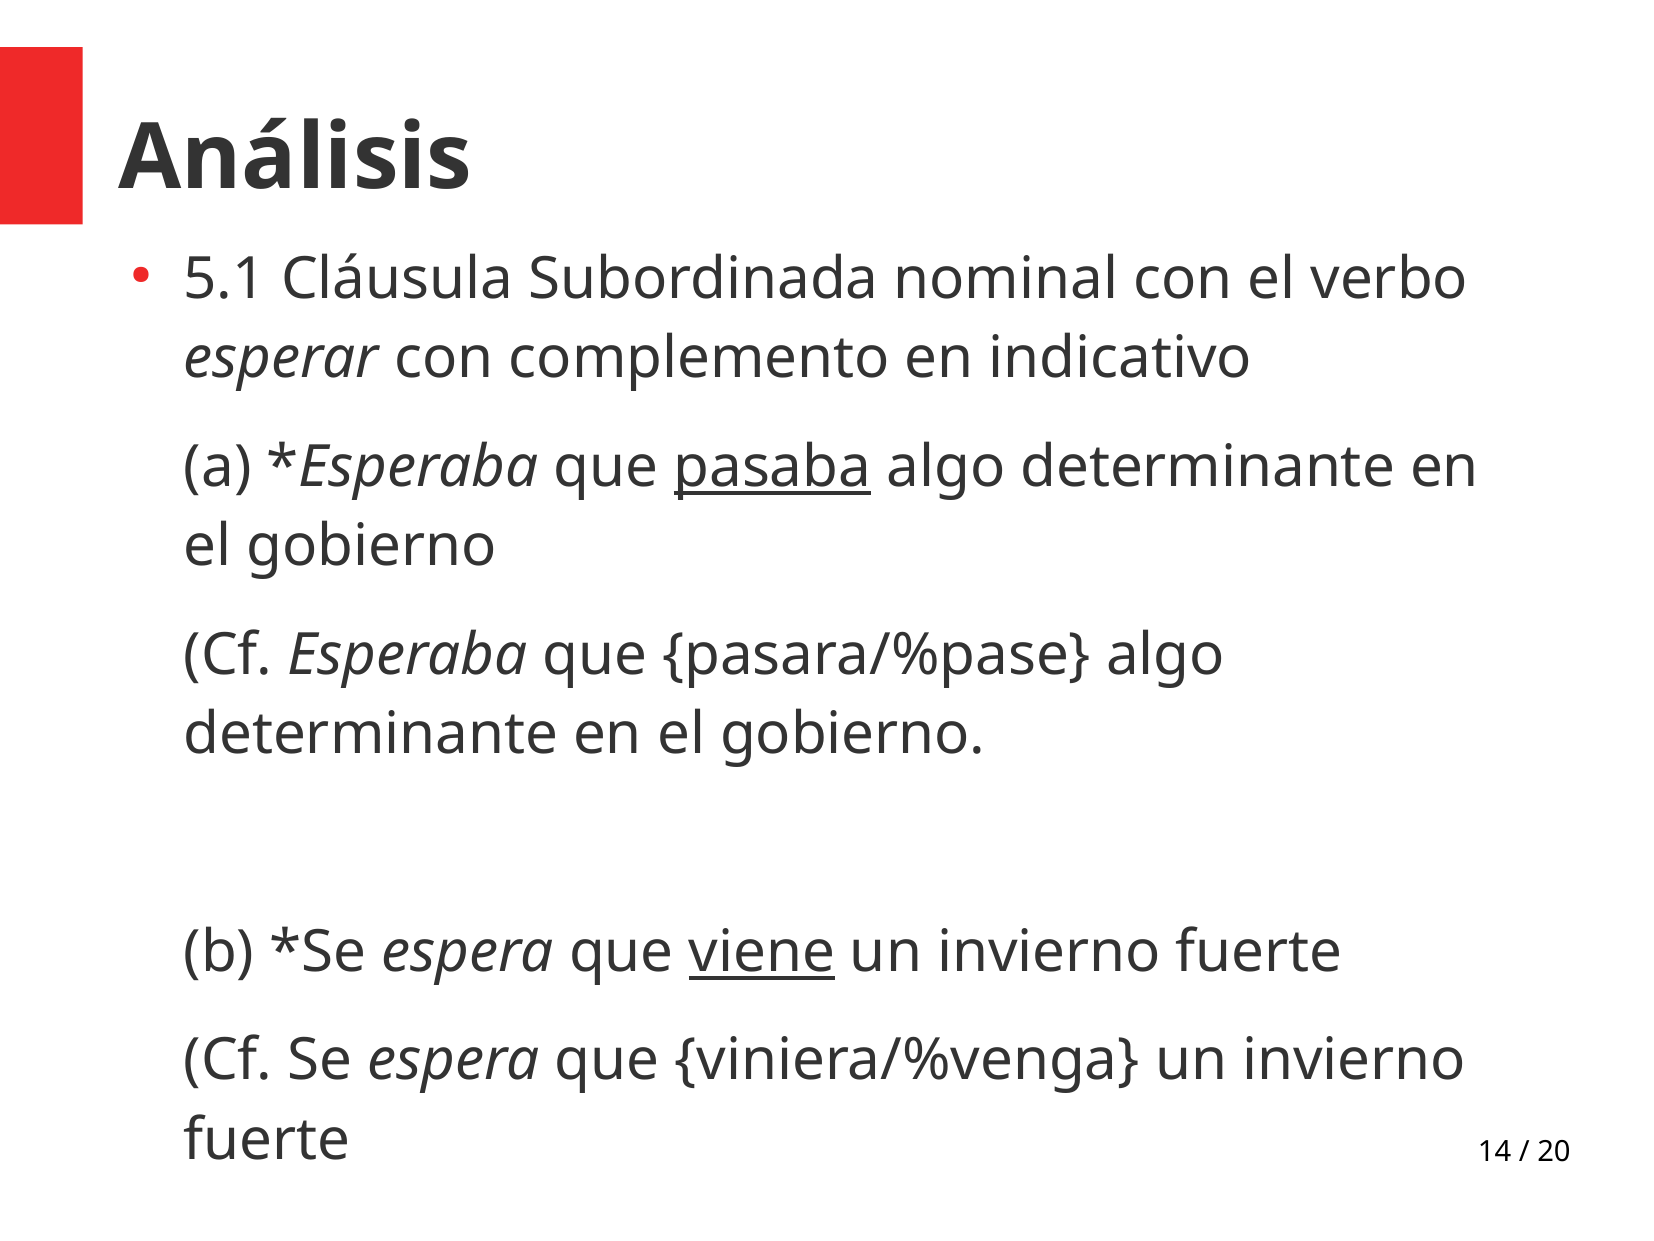

# Análisis
5.1 Cláusula Subordinada nominal con el verbo esperar con complemento en indicativo
(a) *Esperaba que pasaba algo determinante en el gobierno
(Cf. Esperaba que {pasara/%pase} algo determinante en el gobierno.
(b) *Se espera que viene un invierno fuerte
(Cf. Se espera que {viniera/%venga} un invierno fuerte
14